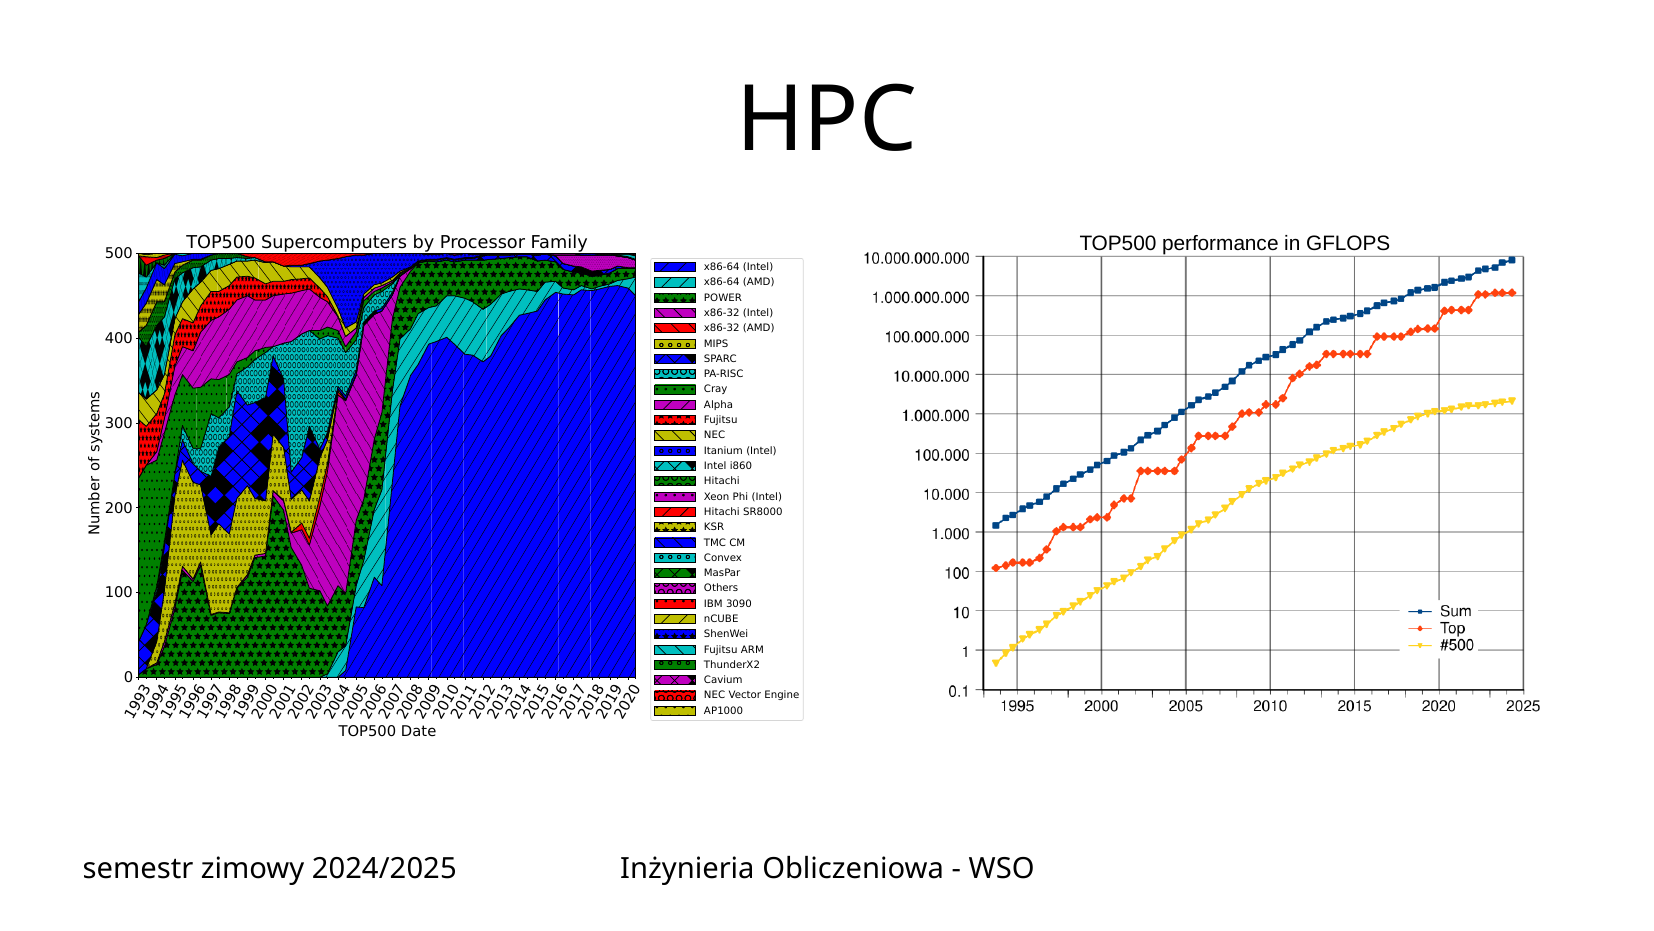

# HPC
TOP500 performance in GFLOPS
semestr zimowy 2024/2025
Inżynieria Obliczeniowa - WSO